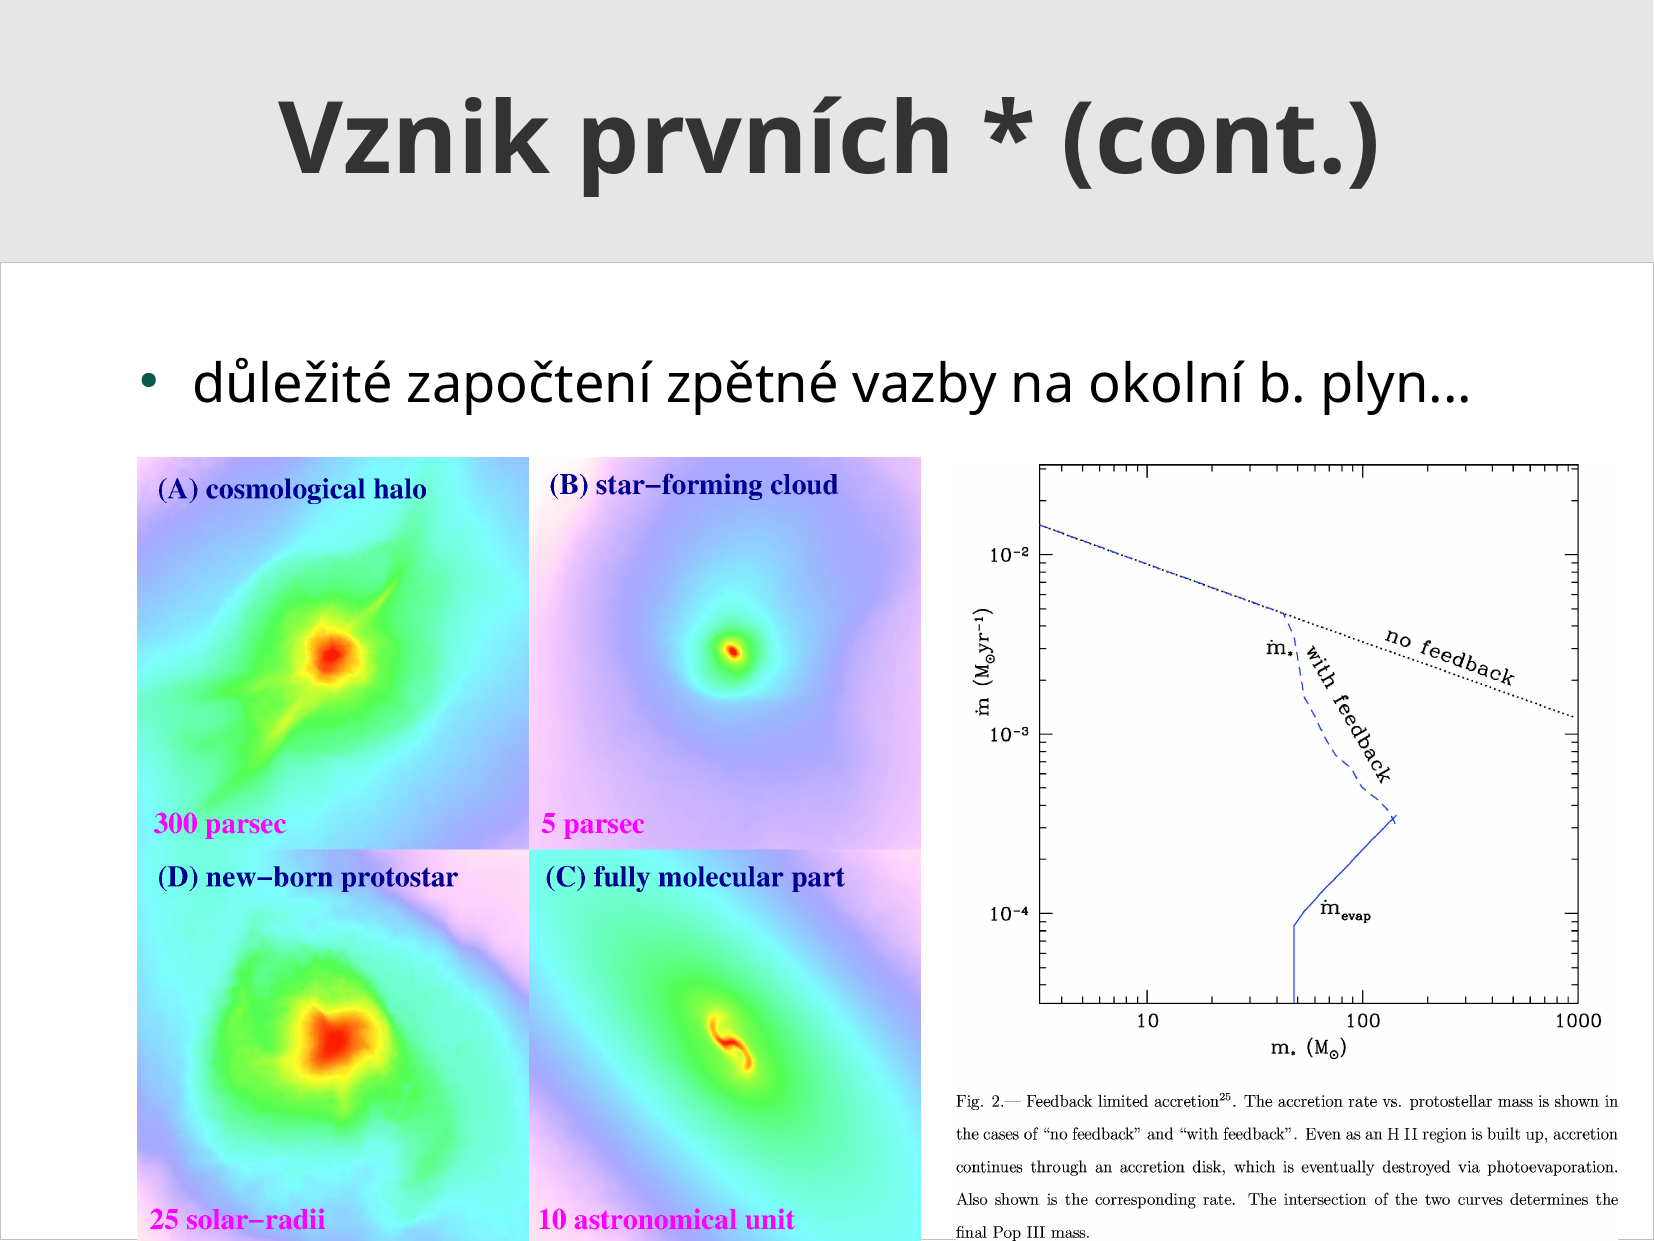

# Vznik prvních * (cont.)
důležité započtení zpětné vazby na okolní b. plyn...